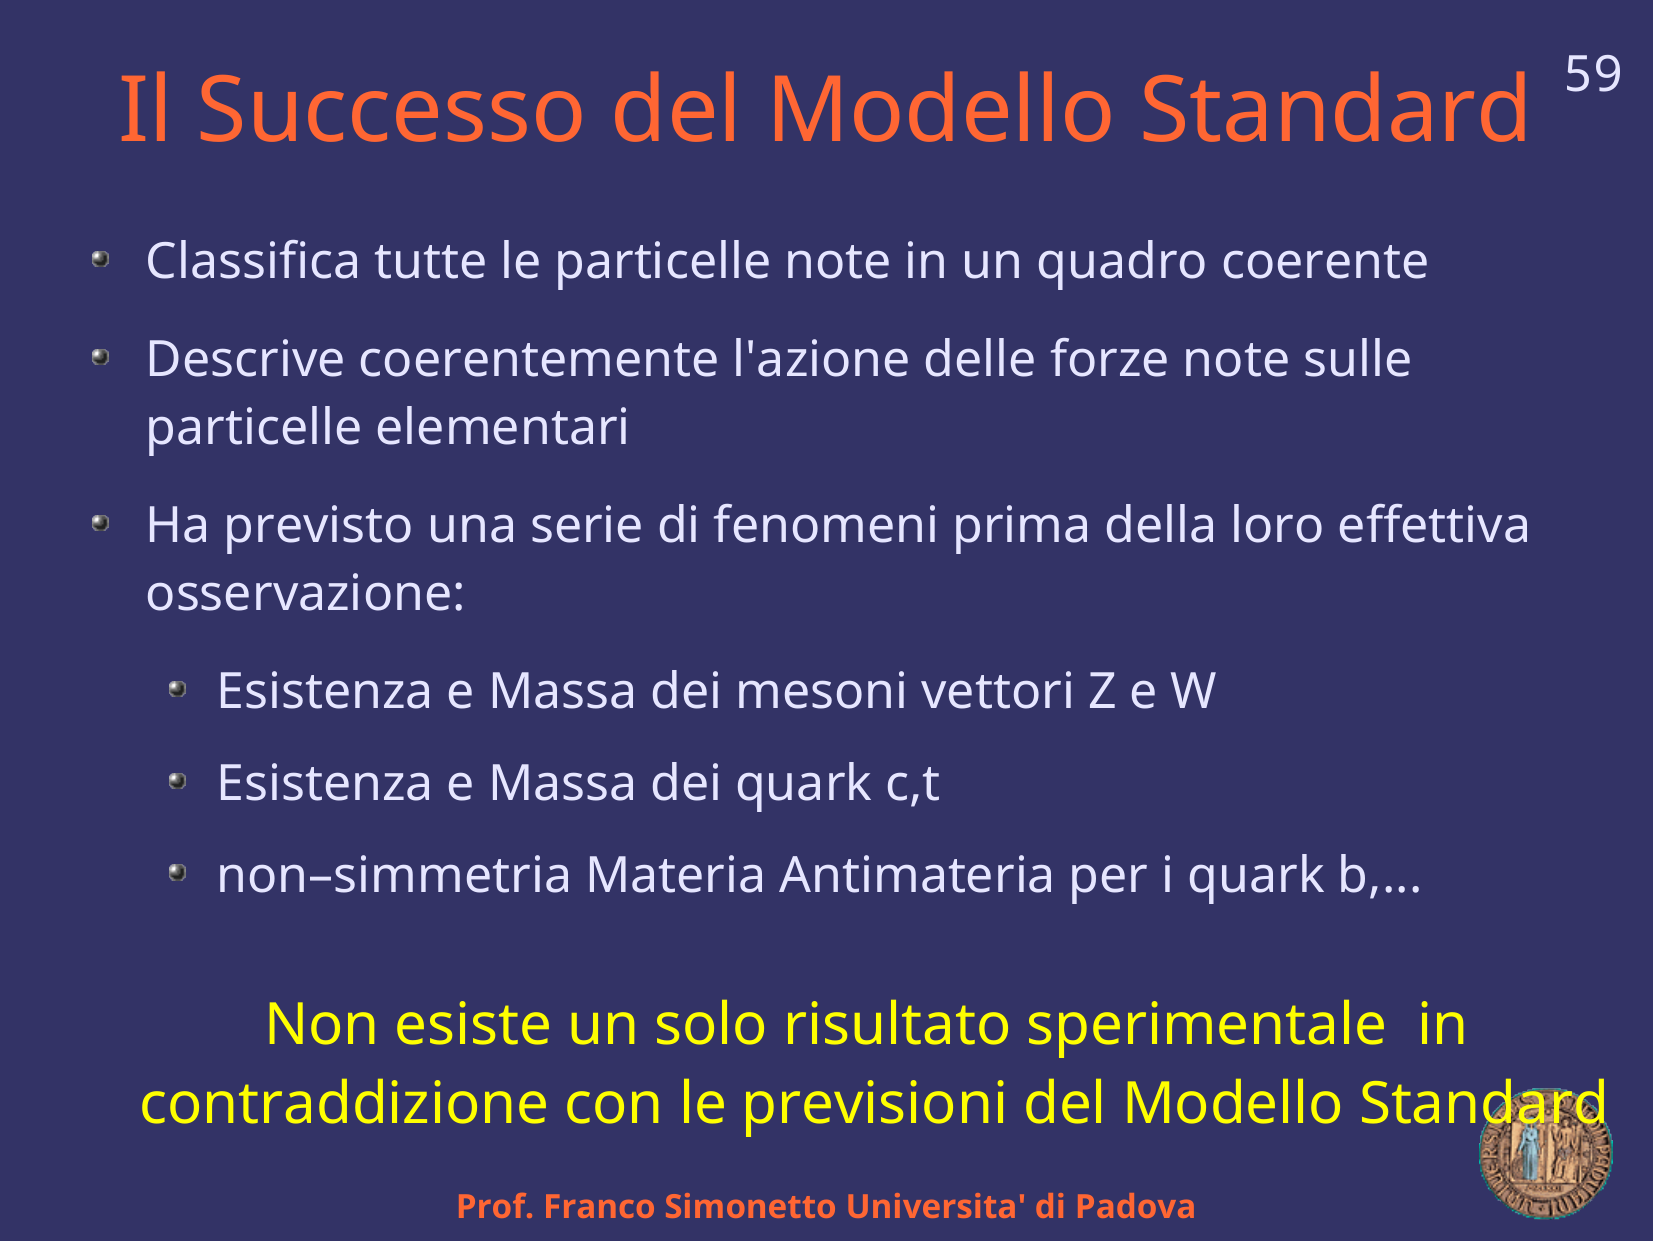

59
# Il Successo del Modello Standard
Classifica tutte le particelle note in un quadro coerente
Descrive coerentemente l'azione delle forze note sulle particelle elementari
Ha previsto una serie di fenomeni prima della loro effettiva osservazione:
Esistenza e Massa dei mesoni vettori Z e W
Esistenza e Massa dei quark c,t
non–simmetria Materia Antimateria per i quark b,...
Non esiste un solo risultato sperimentale in
contraddizione con le previsioni del Modello Standard